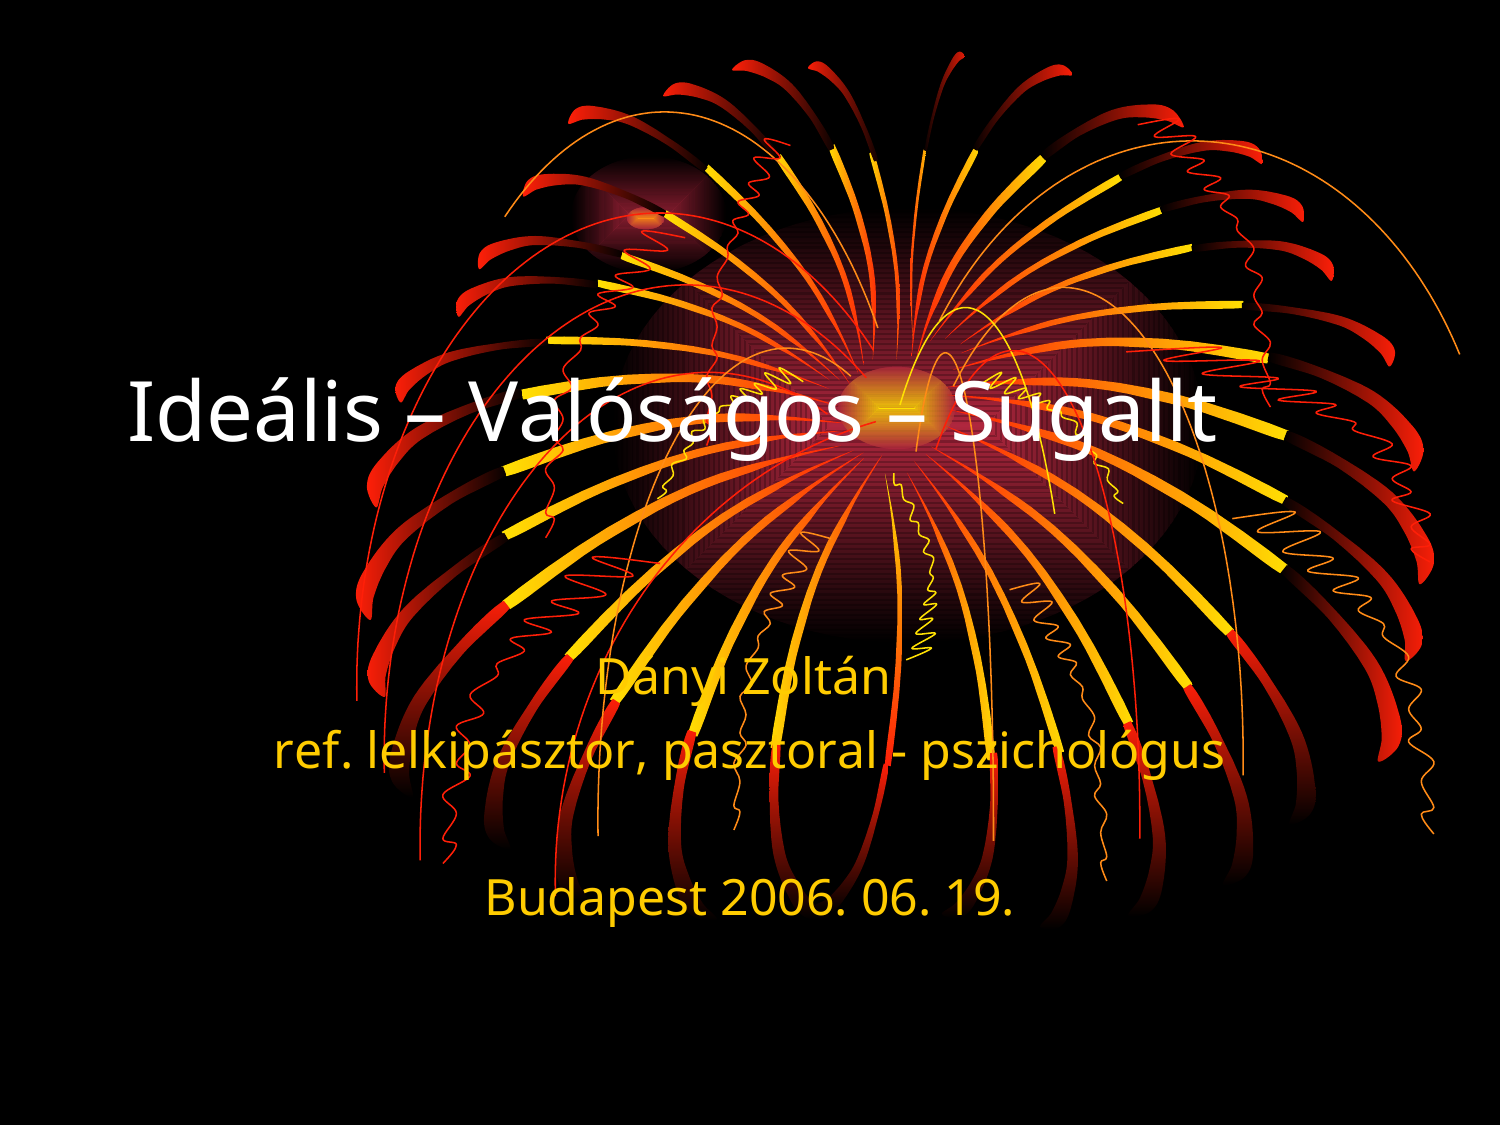

# Ideális – Valóságos – Sugallt
Dányi Zoltán
ref. lelkipásztor, pasztoral - pszichológus
Budapest 2006. 06. 19.